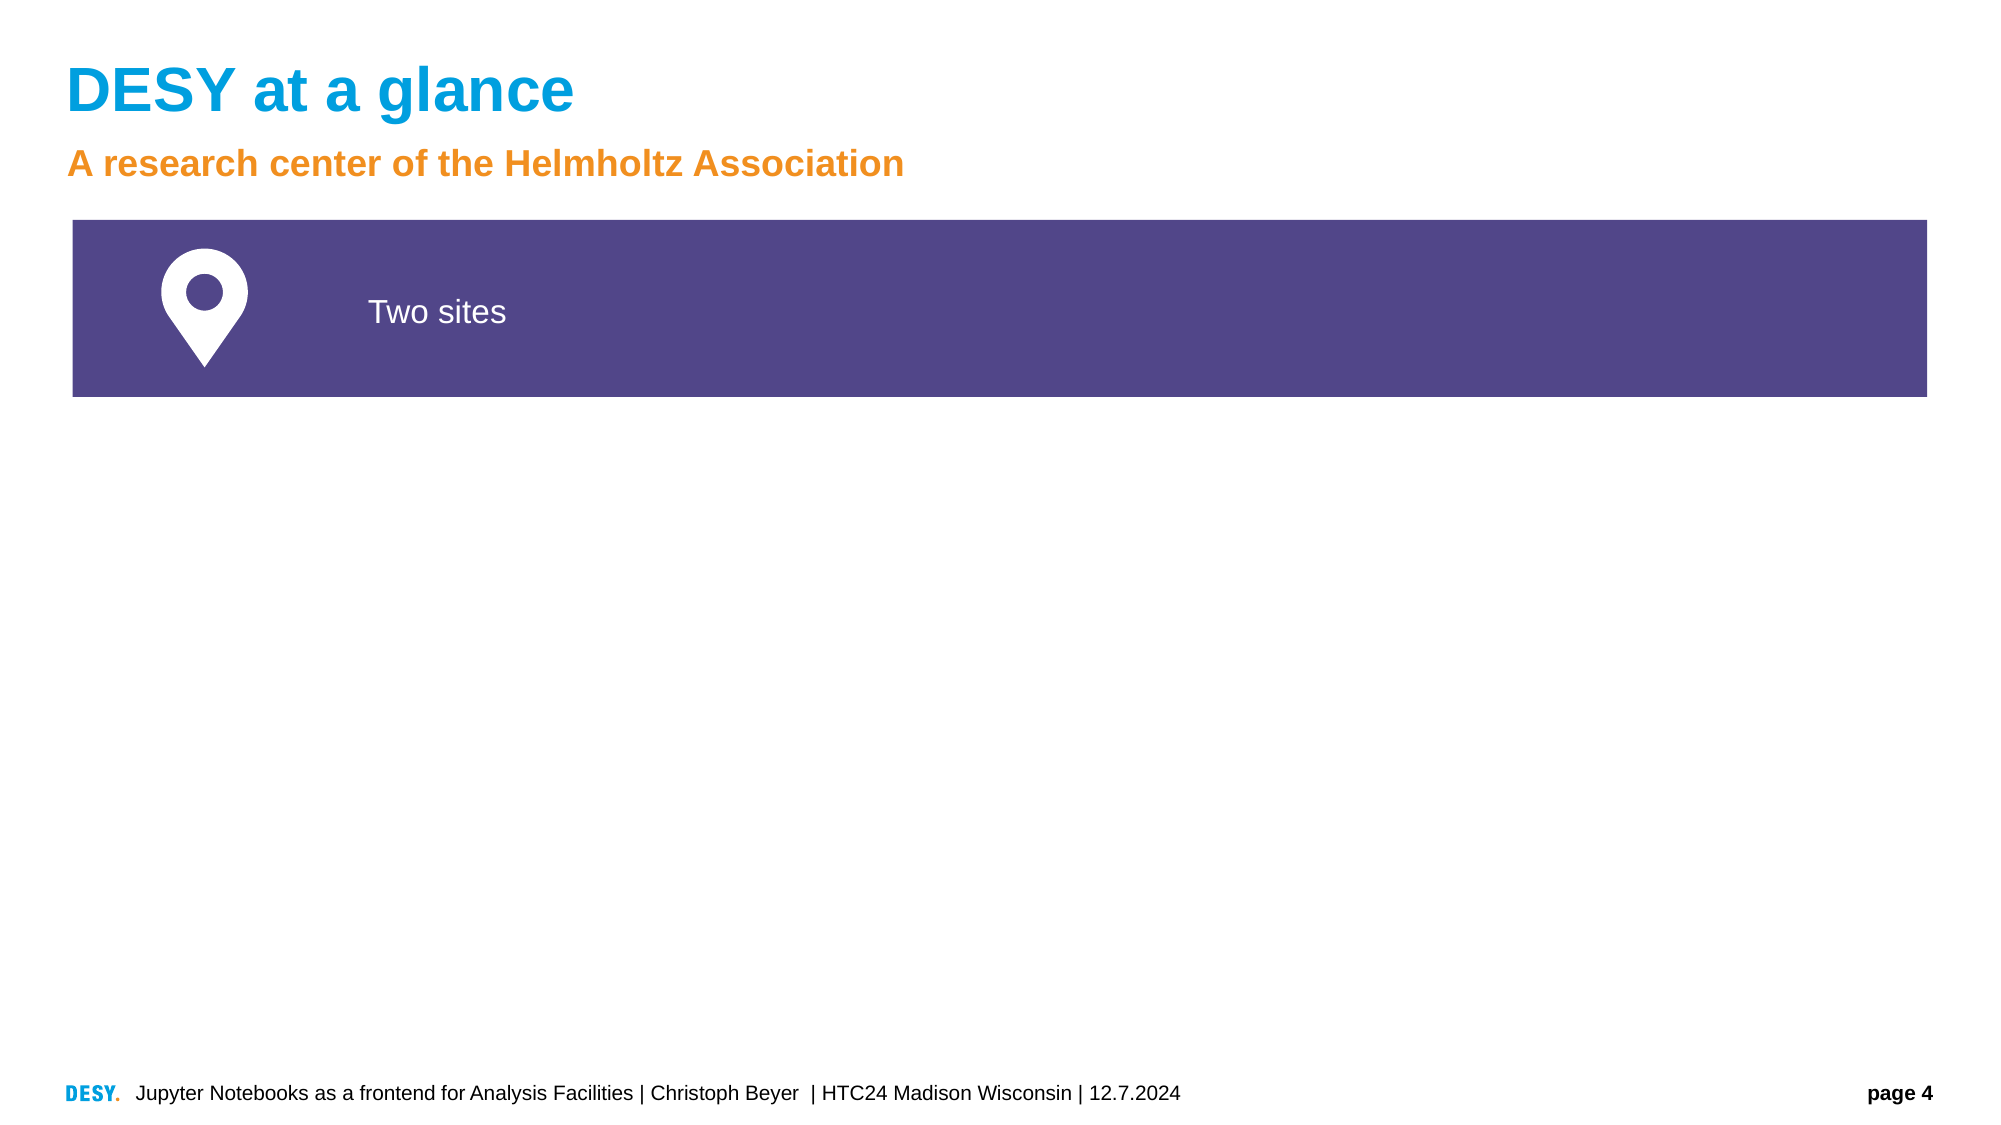

# DESY at a glance
A research center of the Helmholtz Association
Two sites
 Jupyter Notebooks as a frontend for Analysis Facilities | Christoph Beyer | HTC24 Madison Wisconsin | 12.7.2024